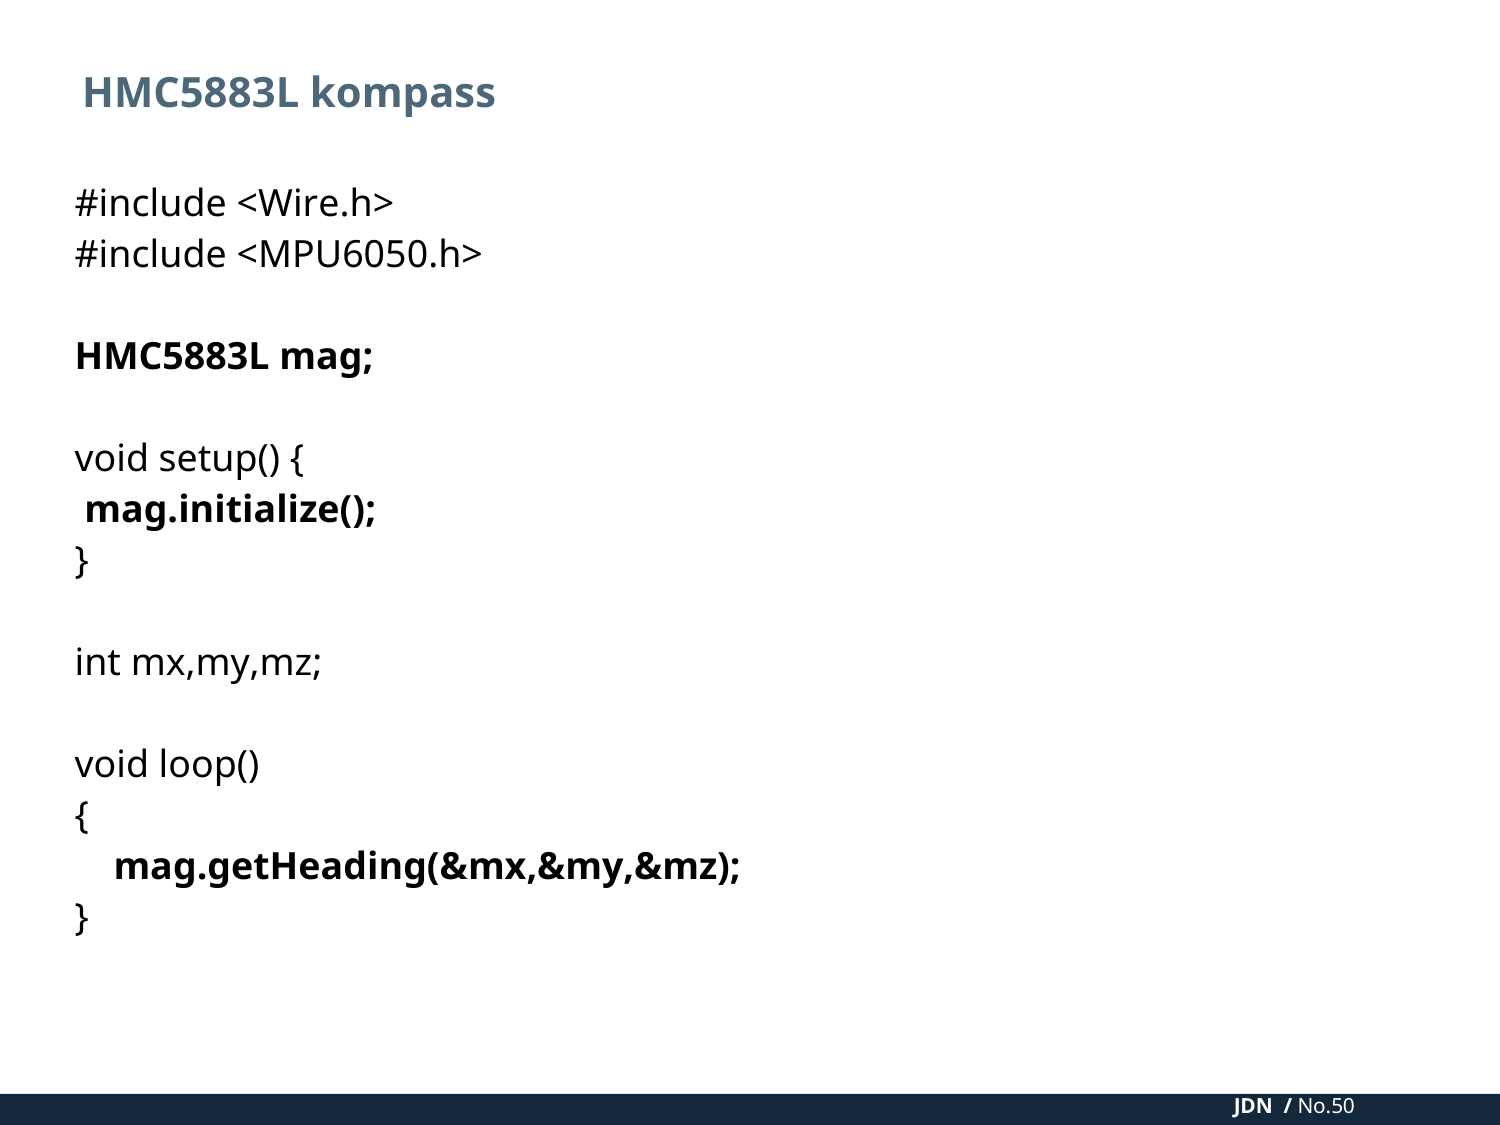

# HMC5883L kompass
#include <Wire.h>
#include <MPU6050.h>
HMC5883L mag;
void setup() {
 mag.initialize();
}
int mx,my,mz;
void loop()
{
 mag.getHeading(&mx,&my,&mz);
}